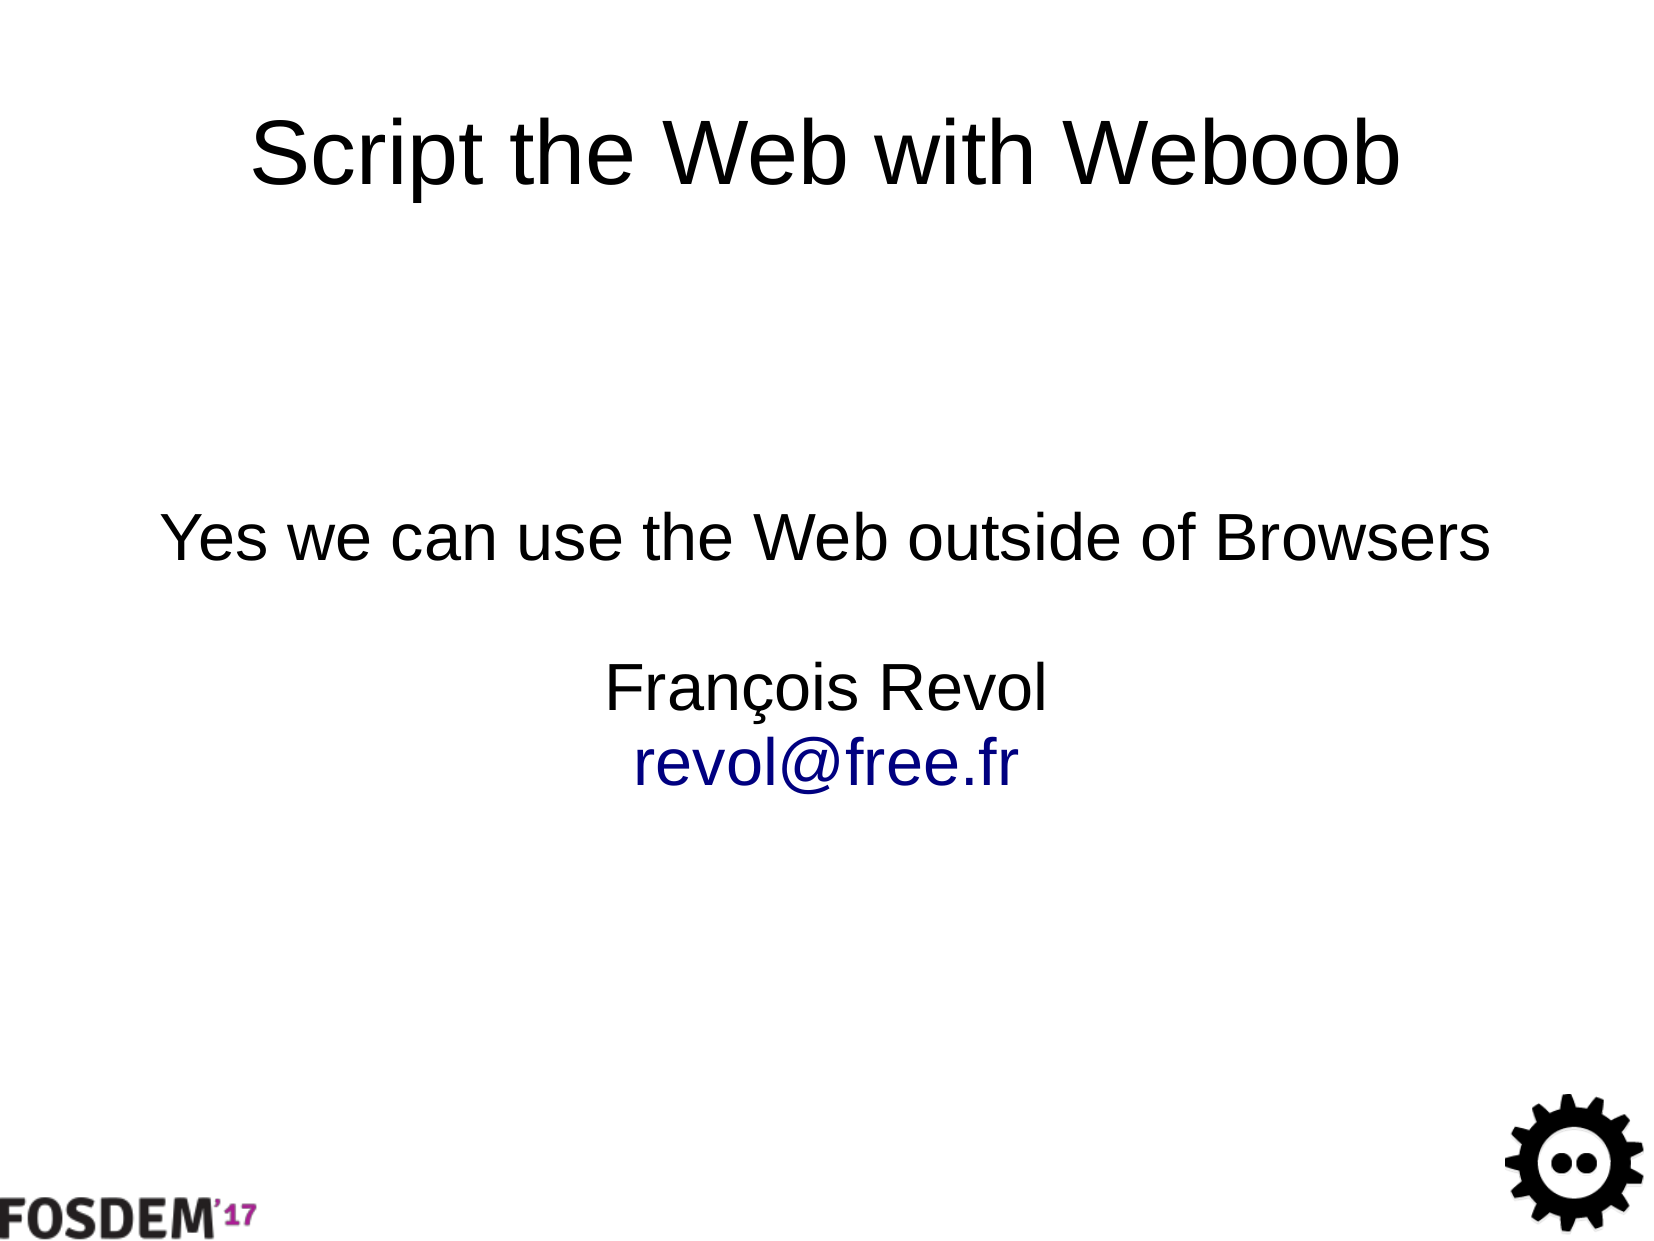

# Script the Web with Weboob
Yes we can use the Web outside of Browsers
François Revol
revol@free.fr